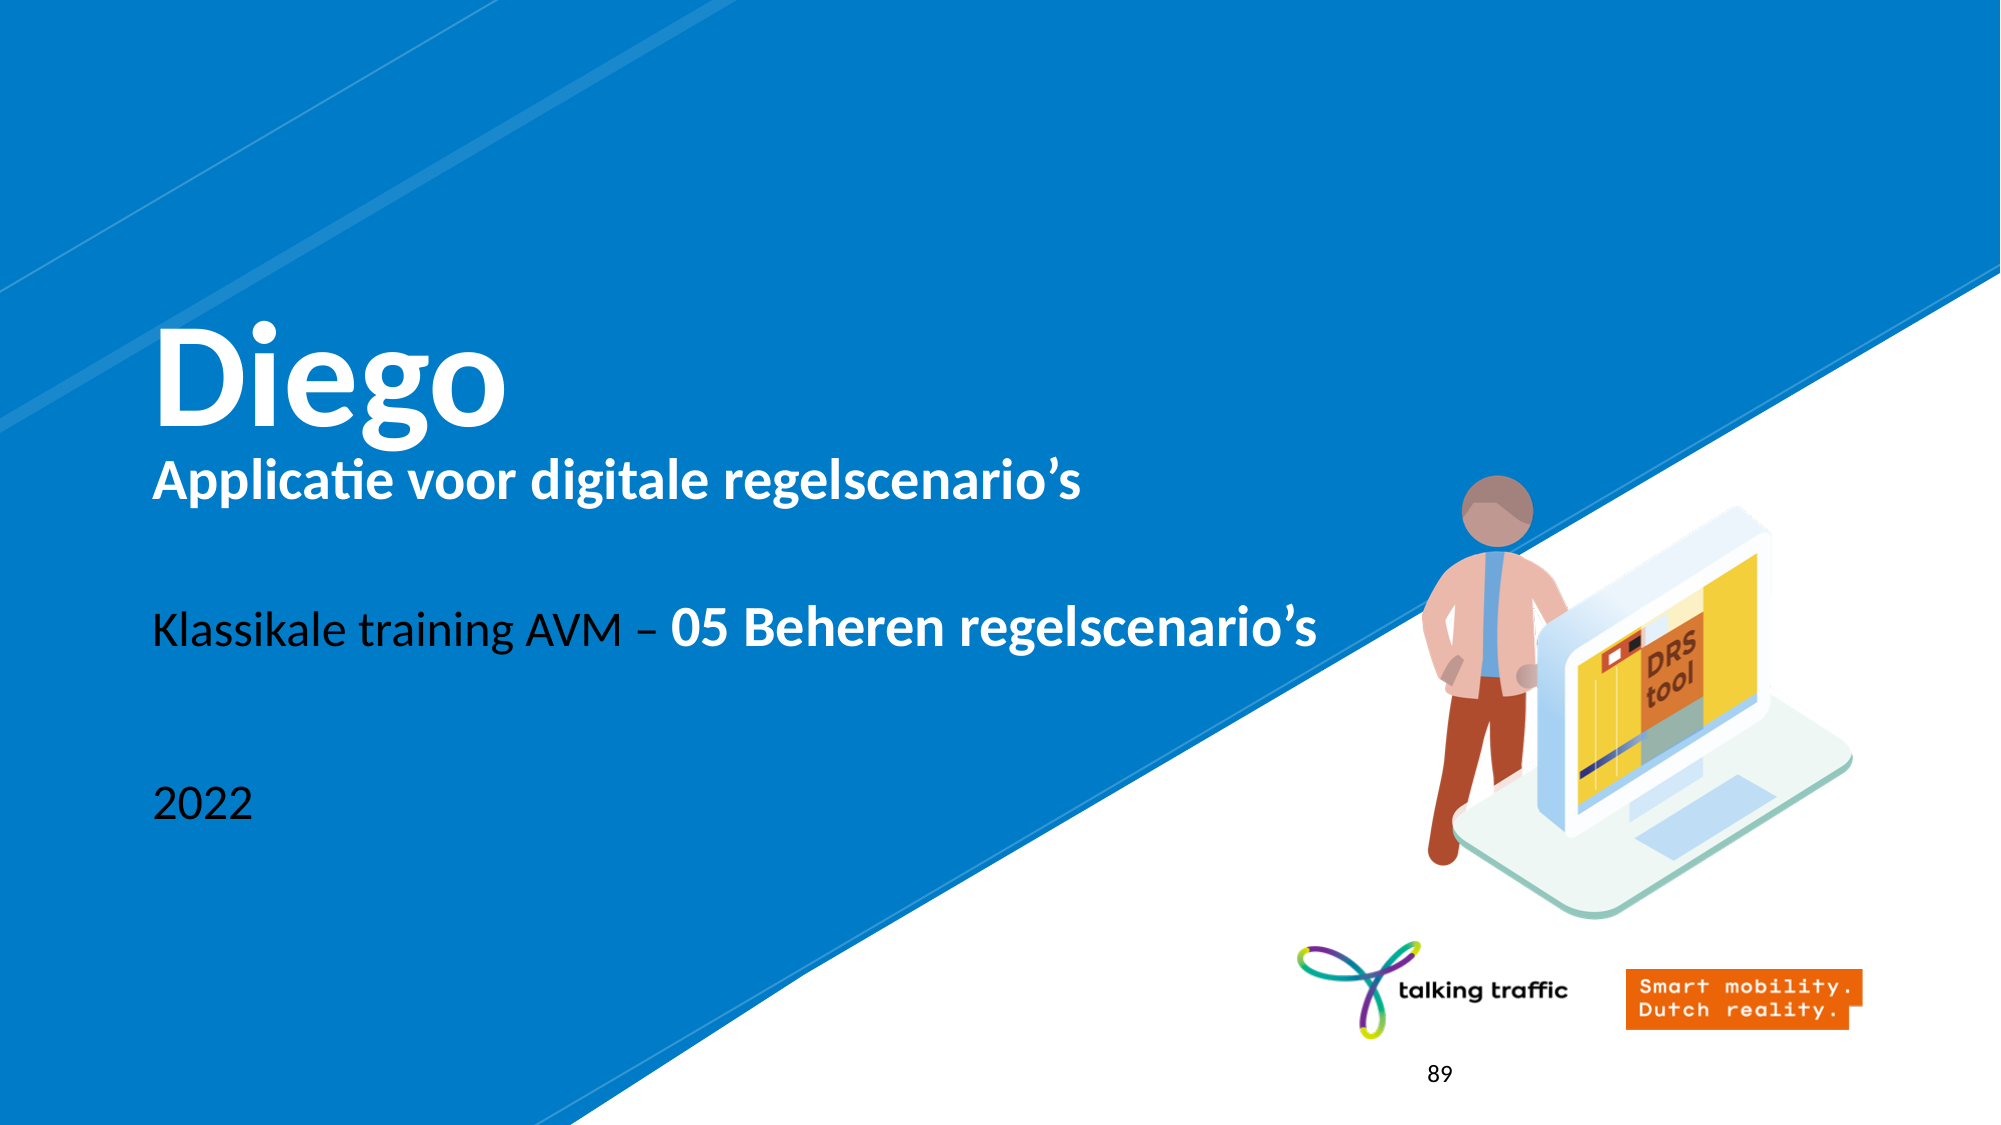

# Diego Applicatie voor digitale regelscenario’s
Klassikale training AVM – 05 Beheren regelscenario’s
2022